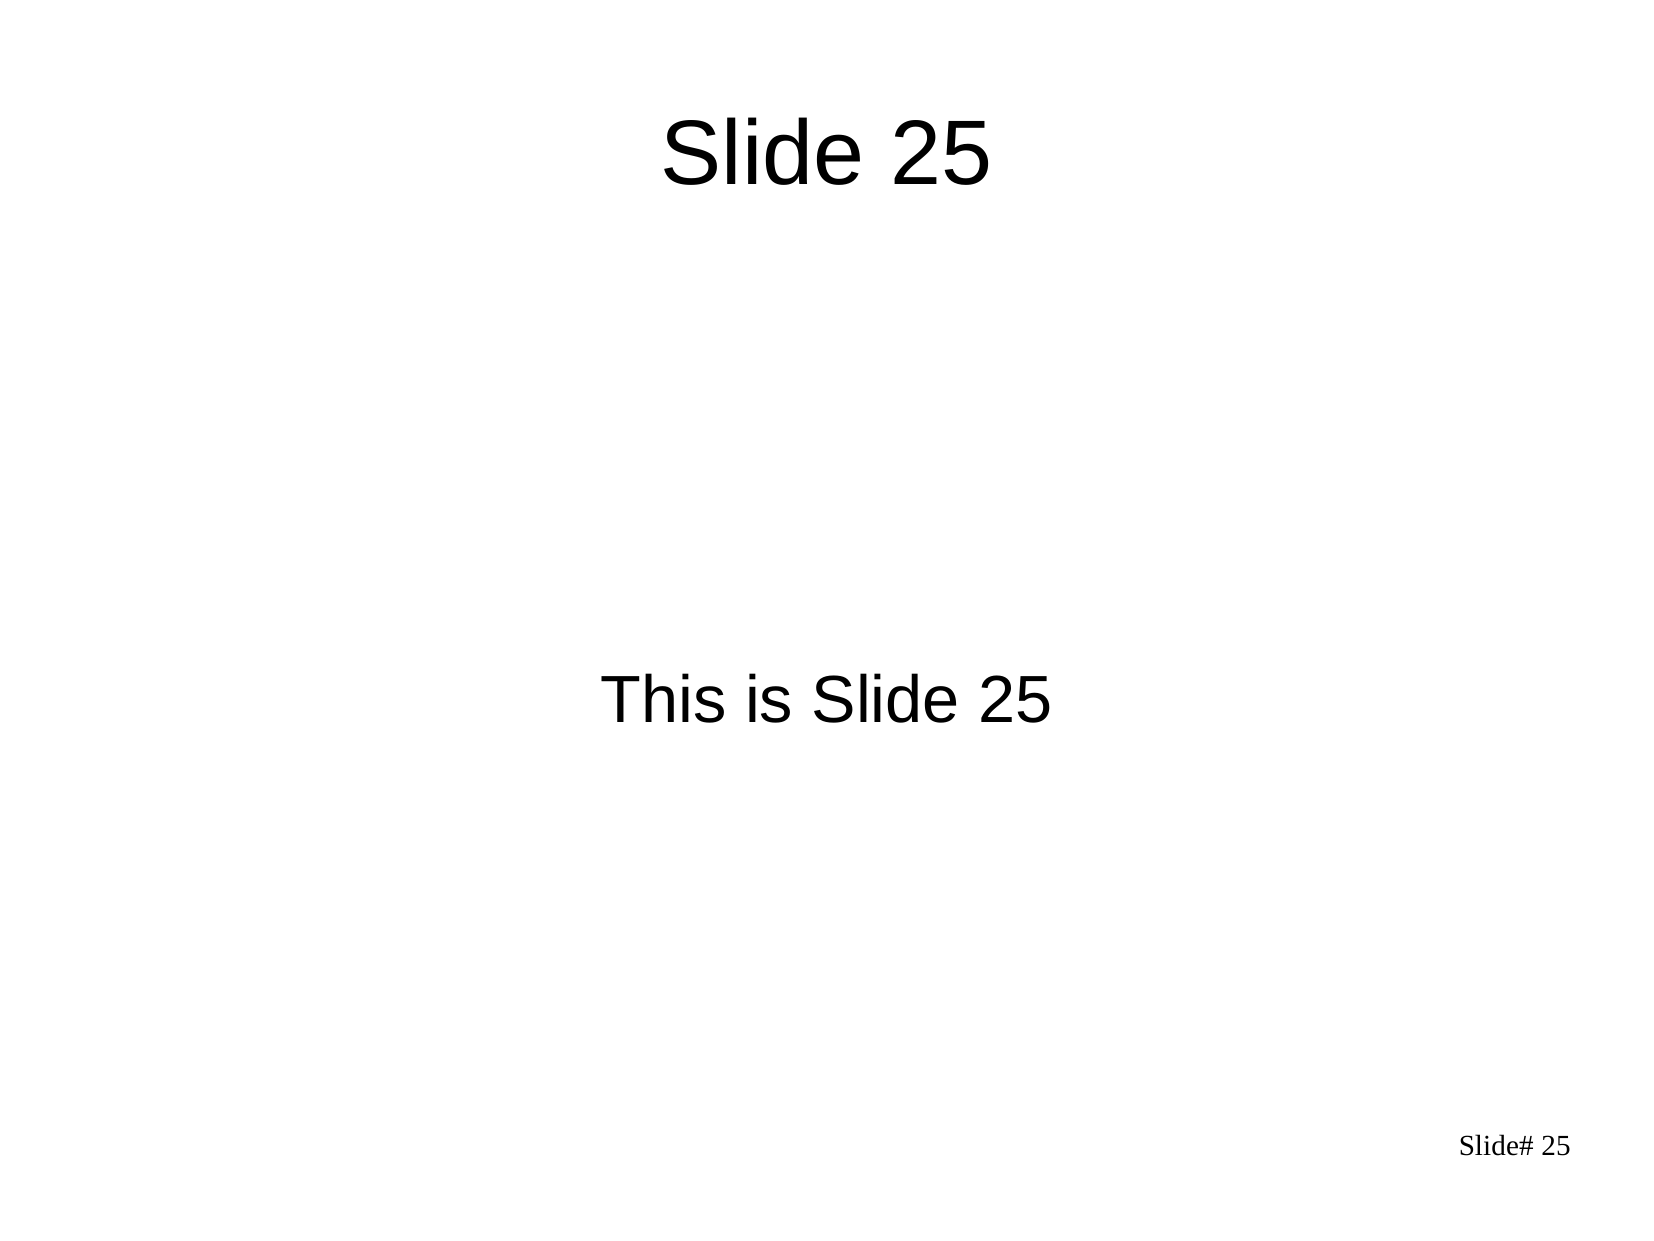

# Slide 25
This is Slide 25
25